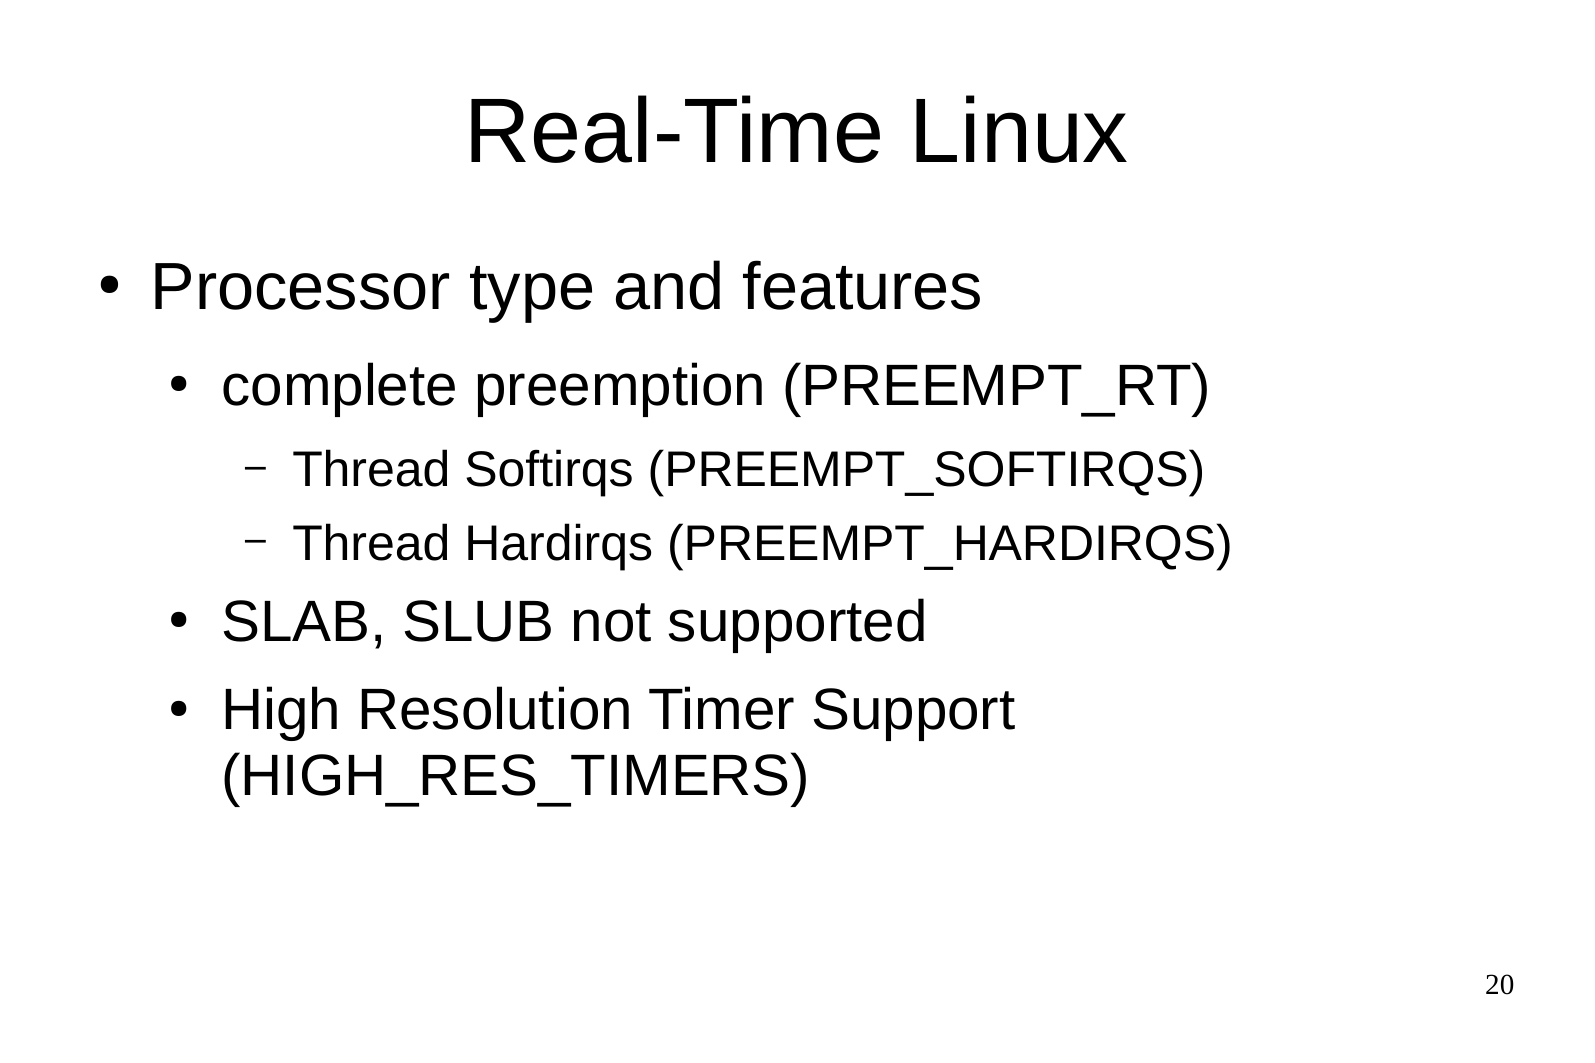

# Real-Time Linux
Processor type and features
complete preemption (PREEMPT_RT)
Thread Softirqs (PREEMPT_SOFTIRQS)
Thread Hardirqs (PREEMPT_HARDIRQS)
SLAB, SLUB not supported
High Resolution Timer Support (HIGH_RES_TIMERS)
20